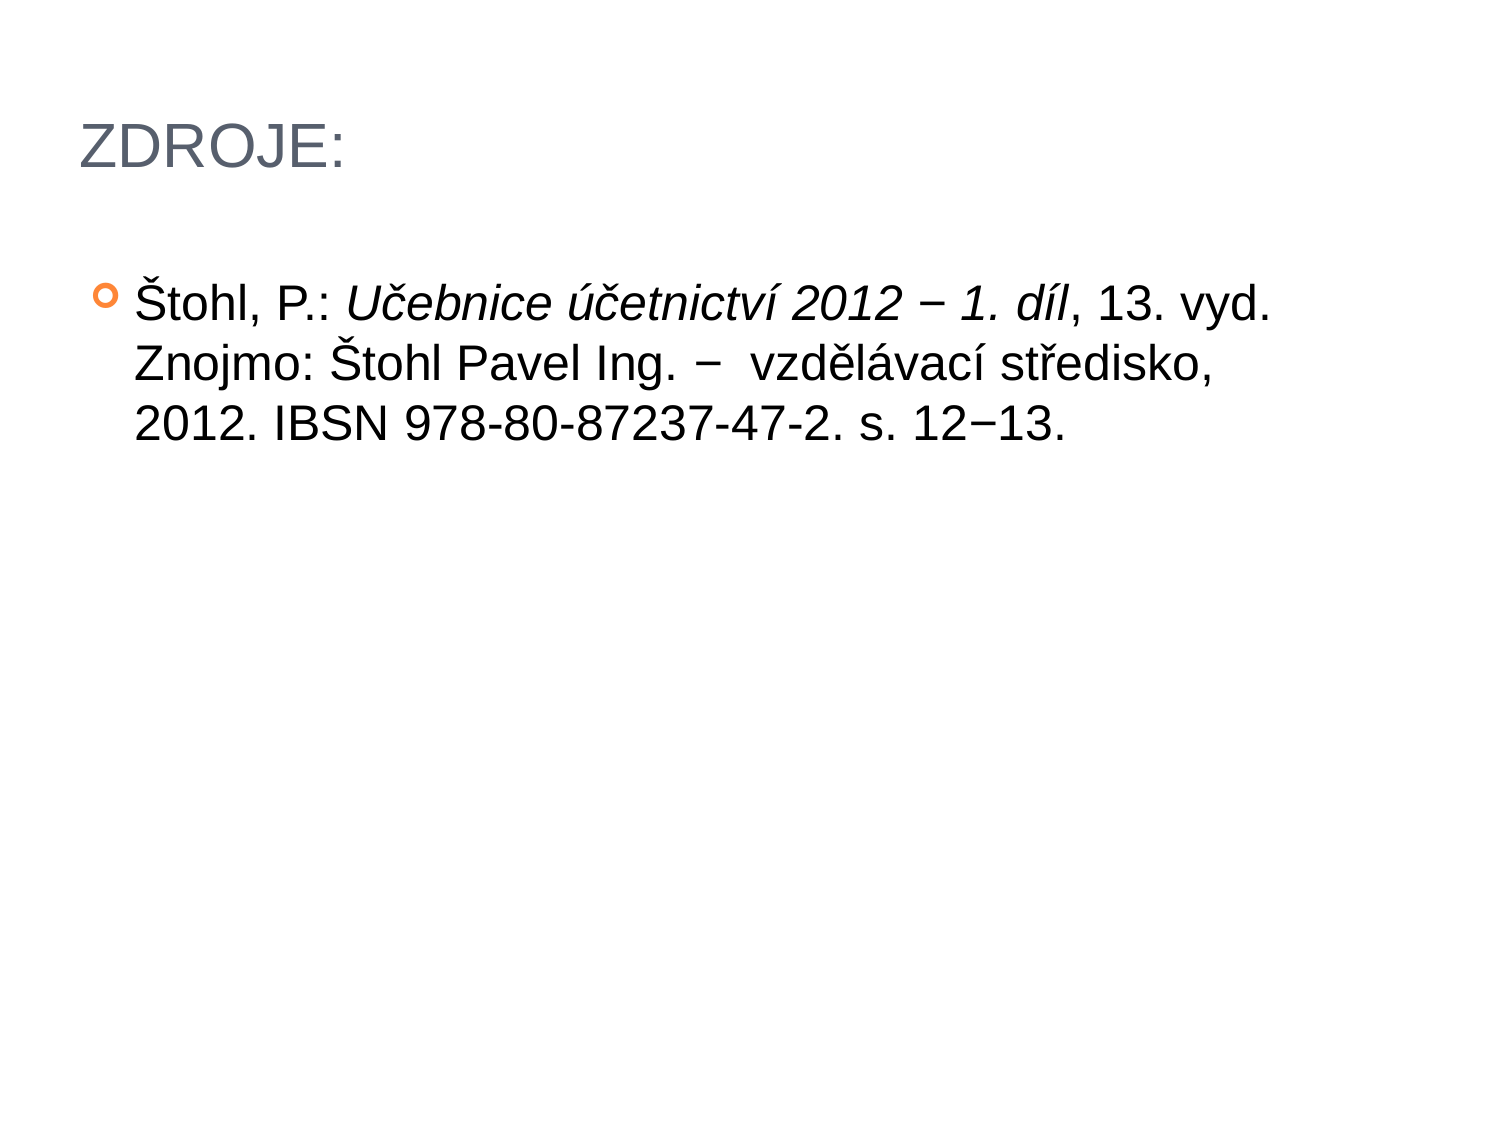

# ZDROJE:
Štohl, P.: Učebnice účetnictví 2012 − 1. díl, 13. vyd. Znojmo: Štohl Pavel Ing. − vzdělávací středisko, 2012. IBSN 978-80-87237-47-2. s. 12−13.